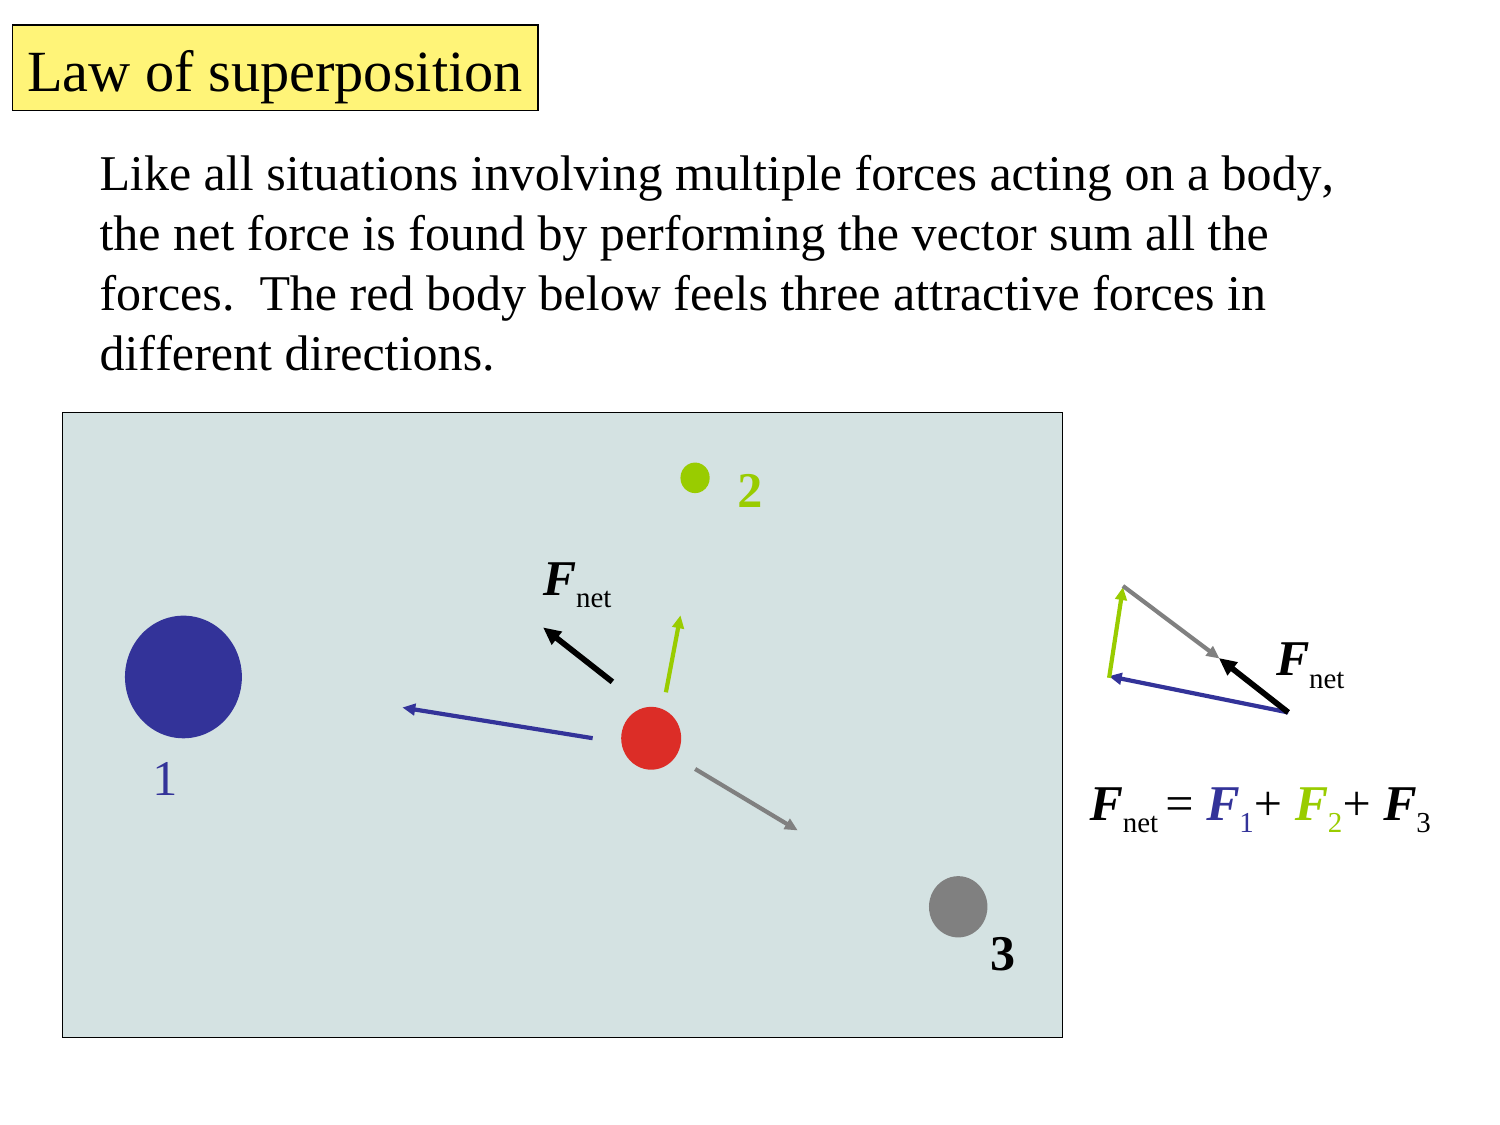

Law of superposition
Like all situations involving multiple forces acting on a body, the net force is found by performing the vector sum all the forces. The red body below feels three attractive forces in different directions.
2
Fnet
Fnet
1
Fnet = F1+ F2+ F3
3